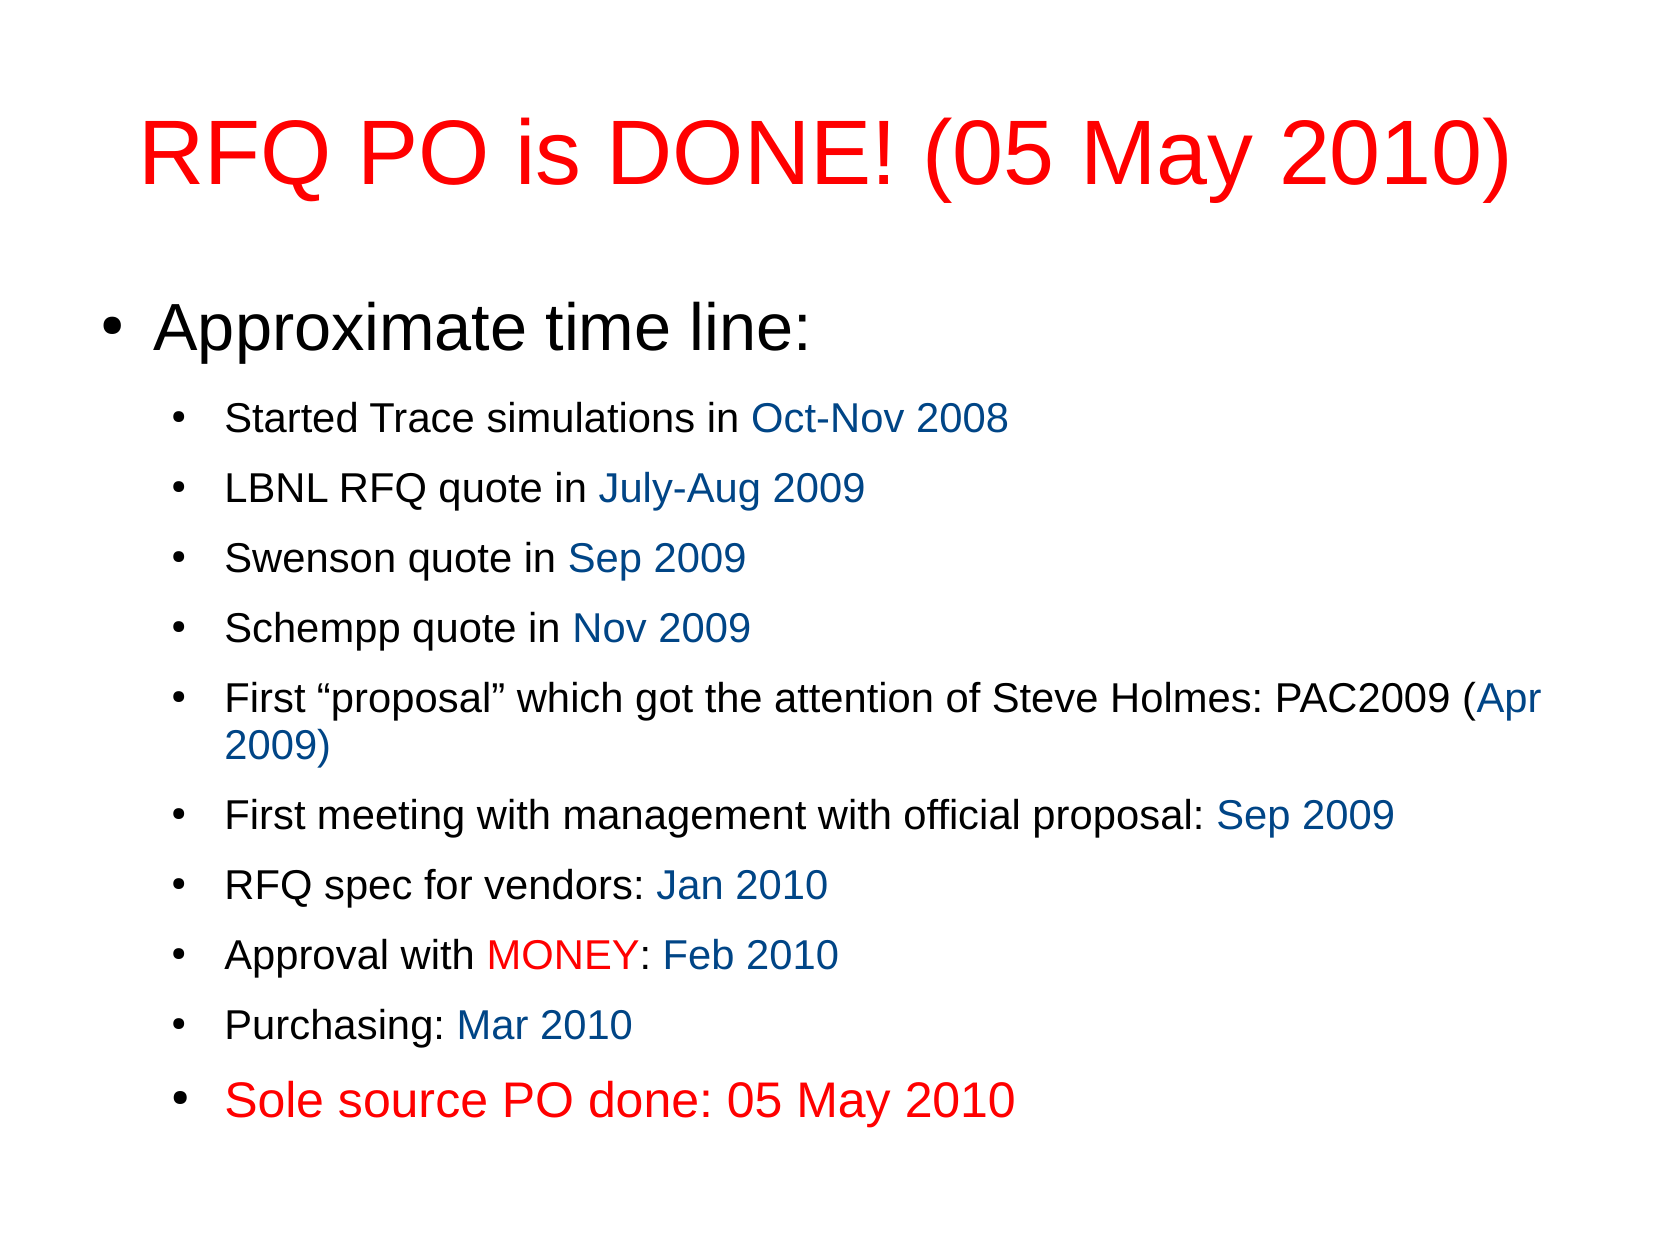

# RFQ PO is DONE! (05 May 2010)
Approximate time line:
Started Trace simulations in Oct-Nov 2008
LBNL RFQ quote in July-Aug 2009
Swenson quote in Sep 2009
Schempp quote in Nov 2009
First “proposal” which got the attention of Steve Holmes: PAC2009 (Apr 2009)
First meeting with management with official proposal: Sep 2009
RFQ spec for vendors: Jan 2010
Approval with MONEY: Feb 2010
Purchasing: Mar 2010
Sole source PO done: 05 May 2010